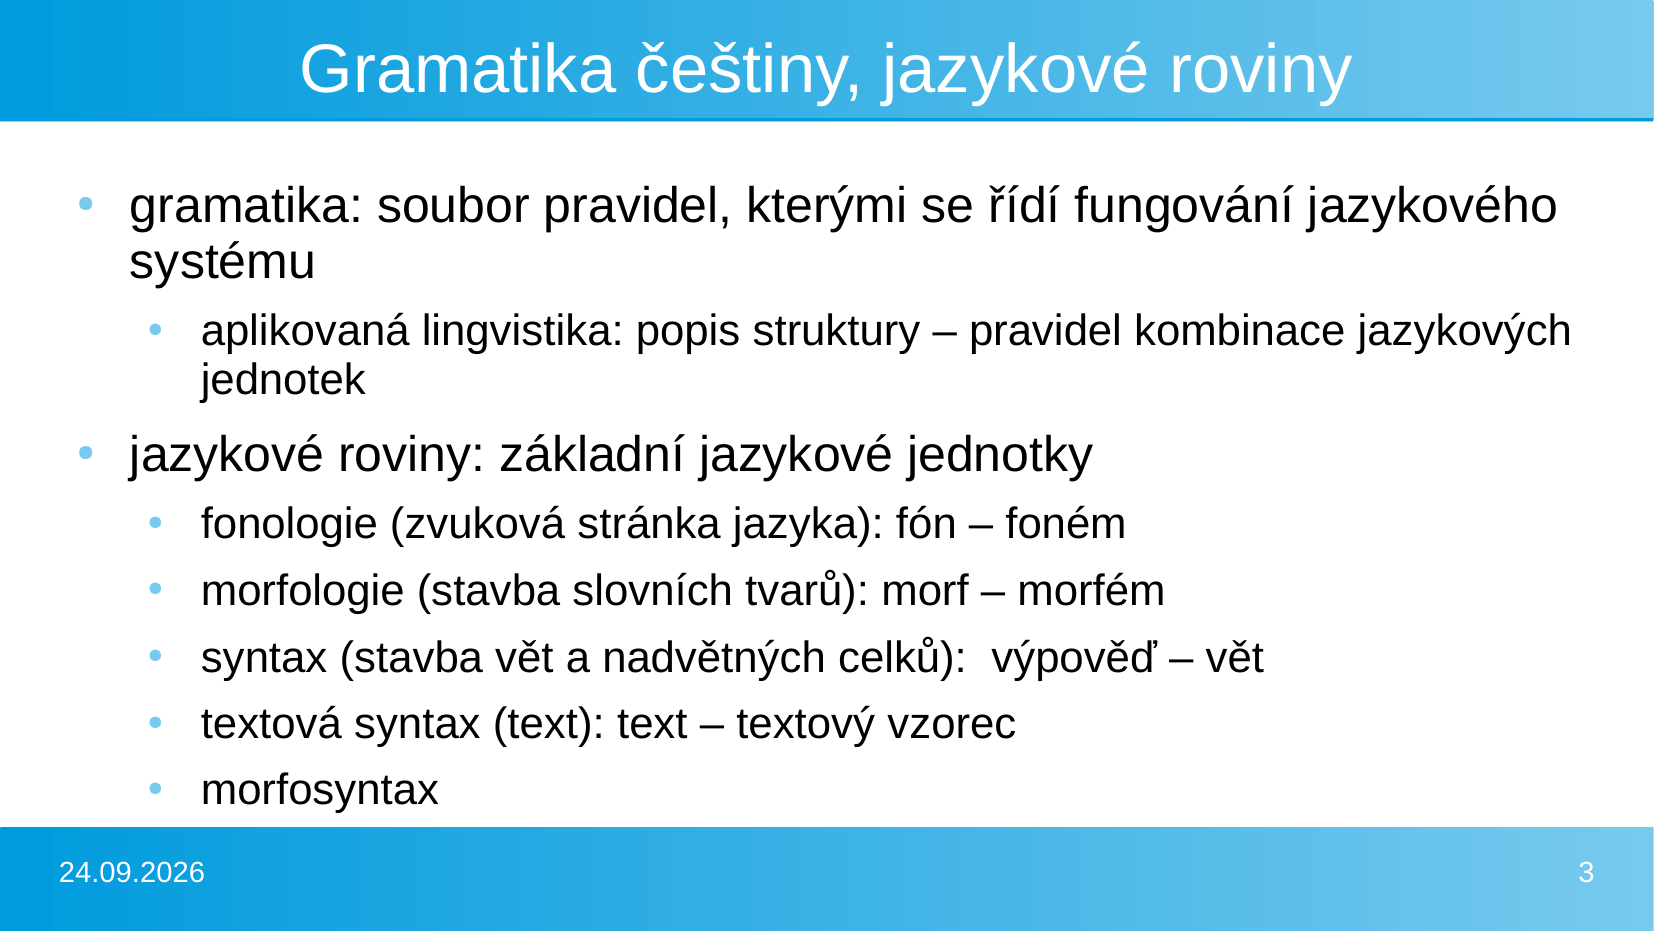

# Gramatika češtiny, jazykové roviny
gramatika: soubor pravidel, kterými se řídí fungování jazykového systému
aplikovaná lingvistika: popis struktury – pravidel kombinace jazykových jednotek
jazykové roviny: základní jazykové jednotky
fonologie (zvuková stránka jazyka): fón – foném
morfologie (stavba slovních tvarů): morf – morfém
syntax (stavba vět a nadvětných celků): výpověď – vět
textová syntax (text): text – textový vzorec
morfosyntax
3